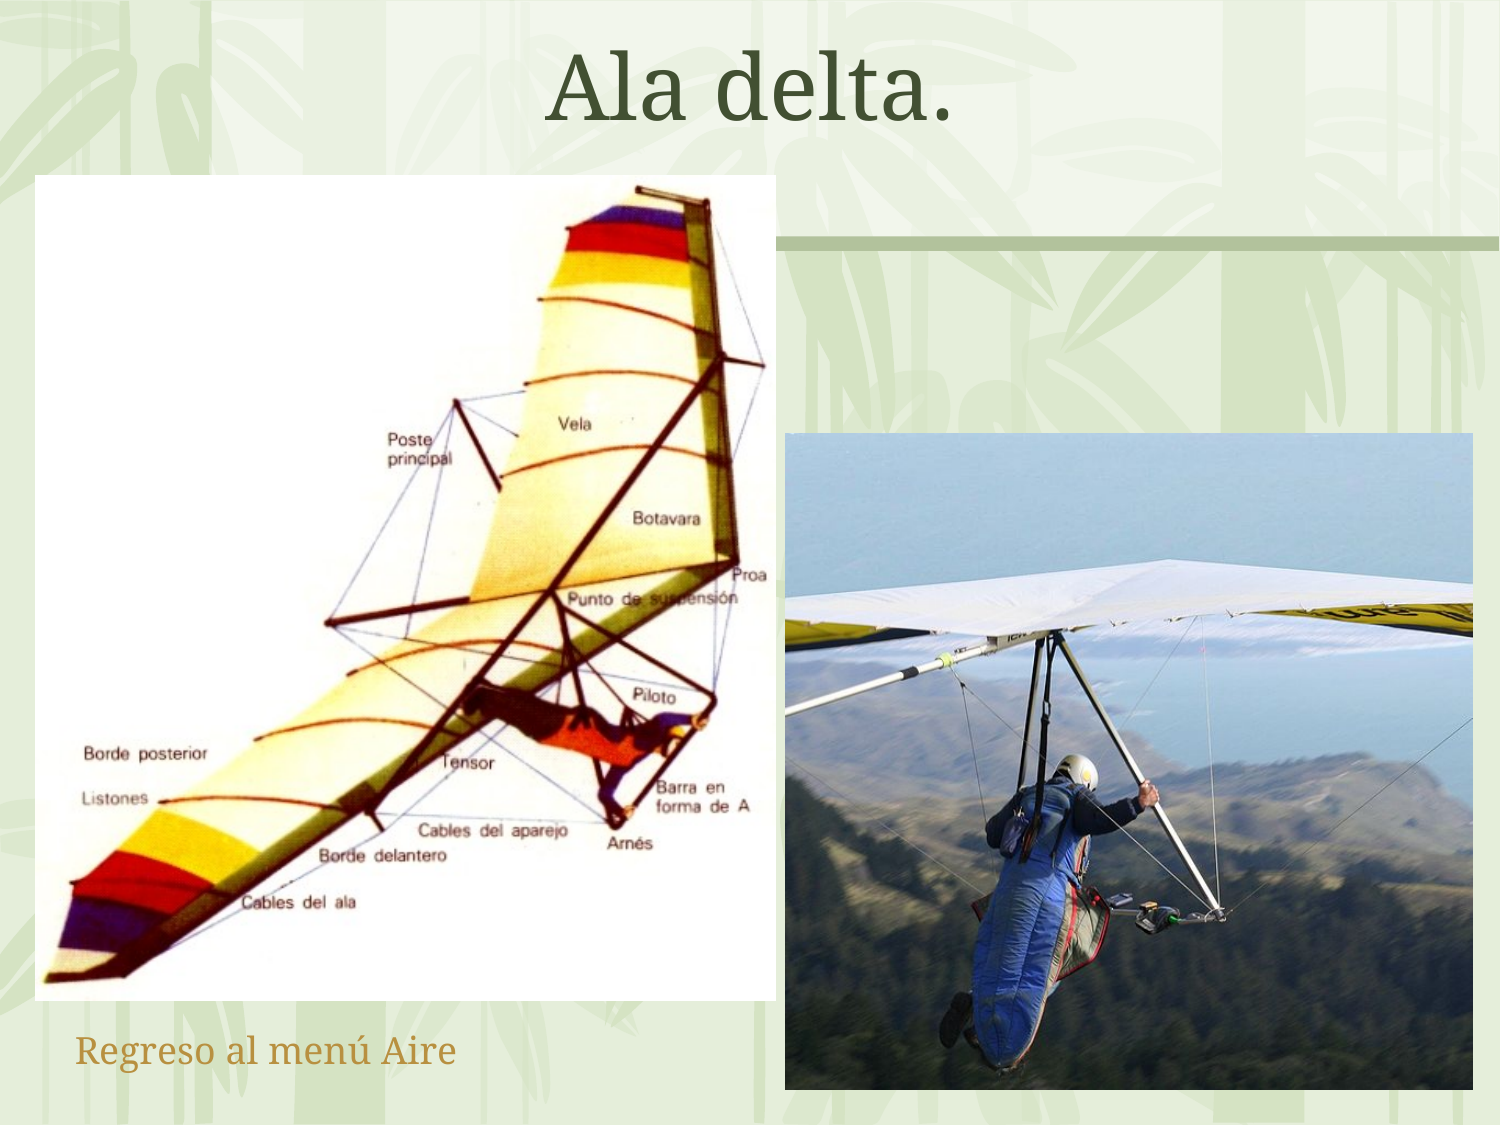

# Ala delta.
Regreso al menú Aire